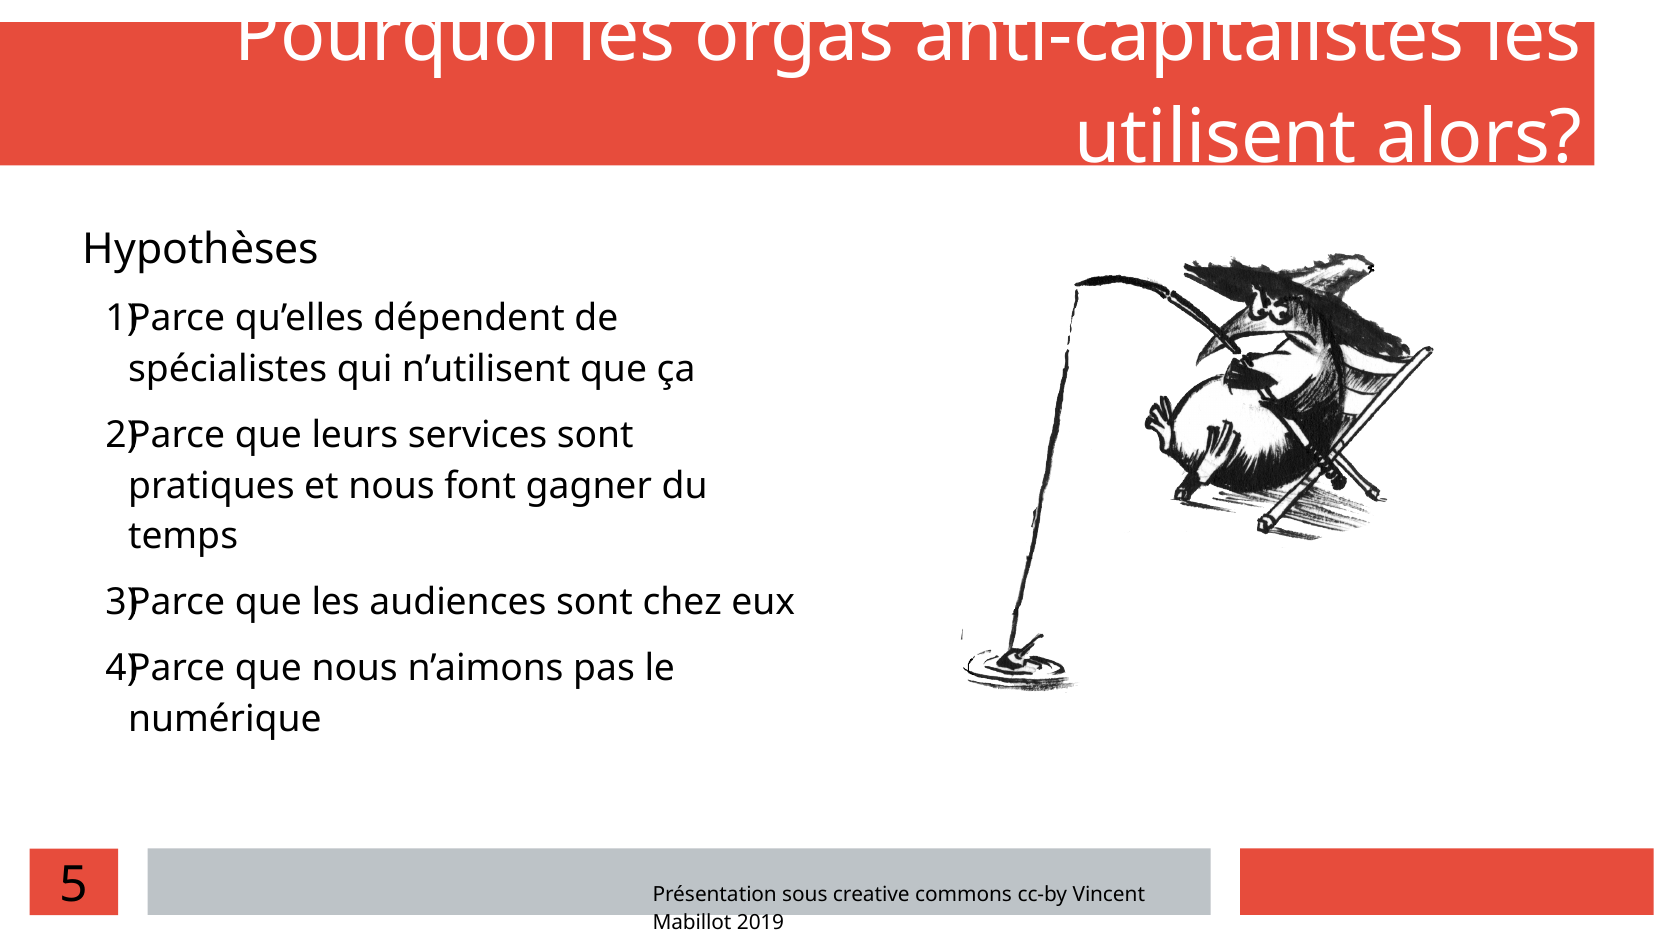

# Pourquoi les orgas anti-capitalistes les utilisent alors?
Hypothèses
Parce qu’elles dépendent de spécialistes qui n’utilisent que ça
Parce que leurs services sont pratiques et nous font gagner du temps
Parce que les audiences sont chez eux
Parce que nous n’aimons pas le numérique